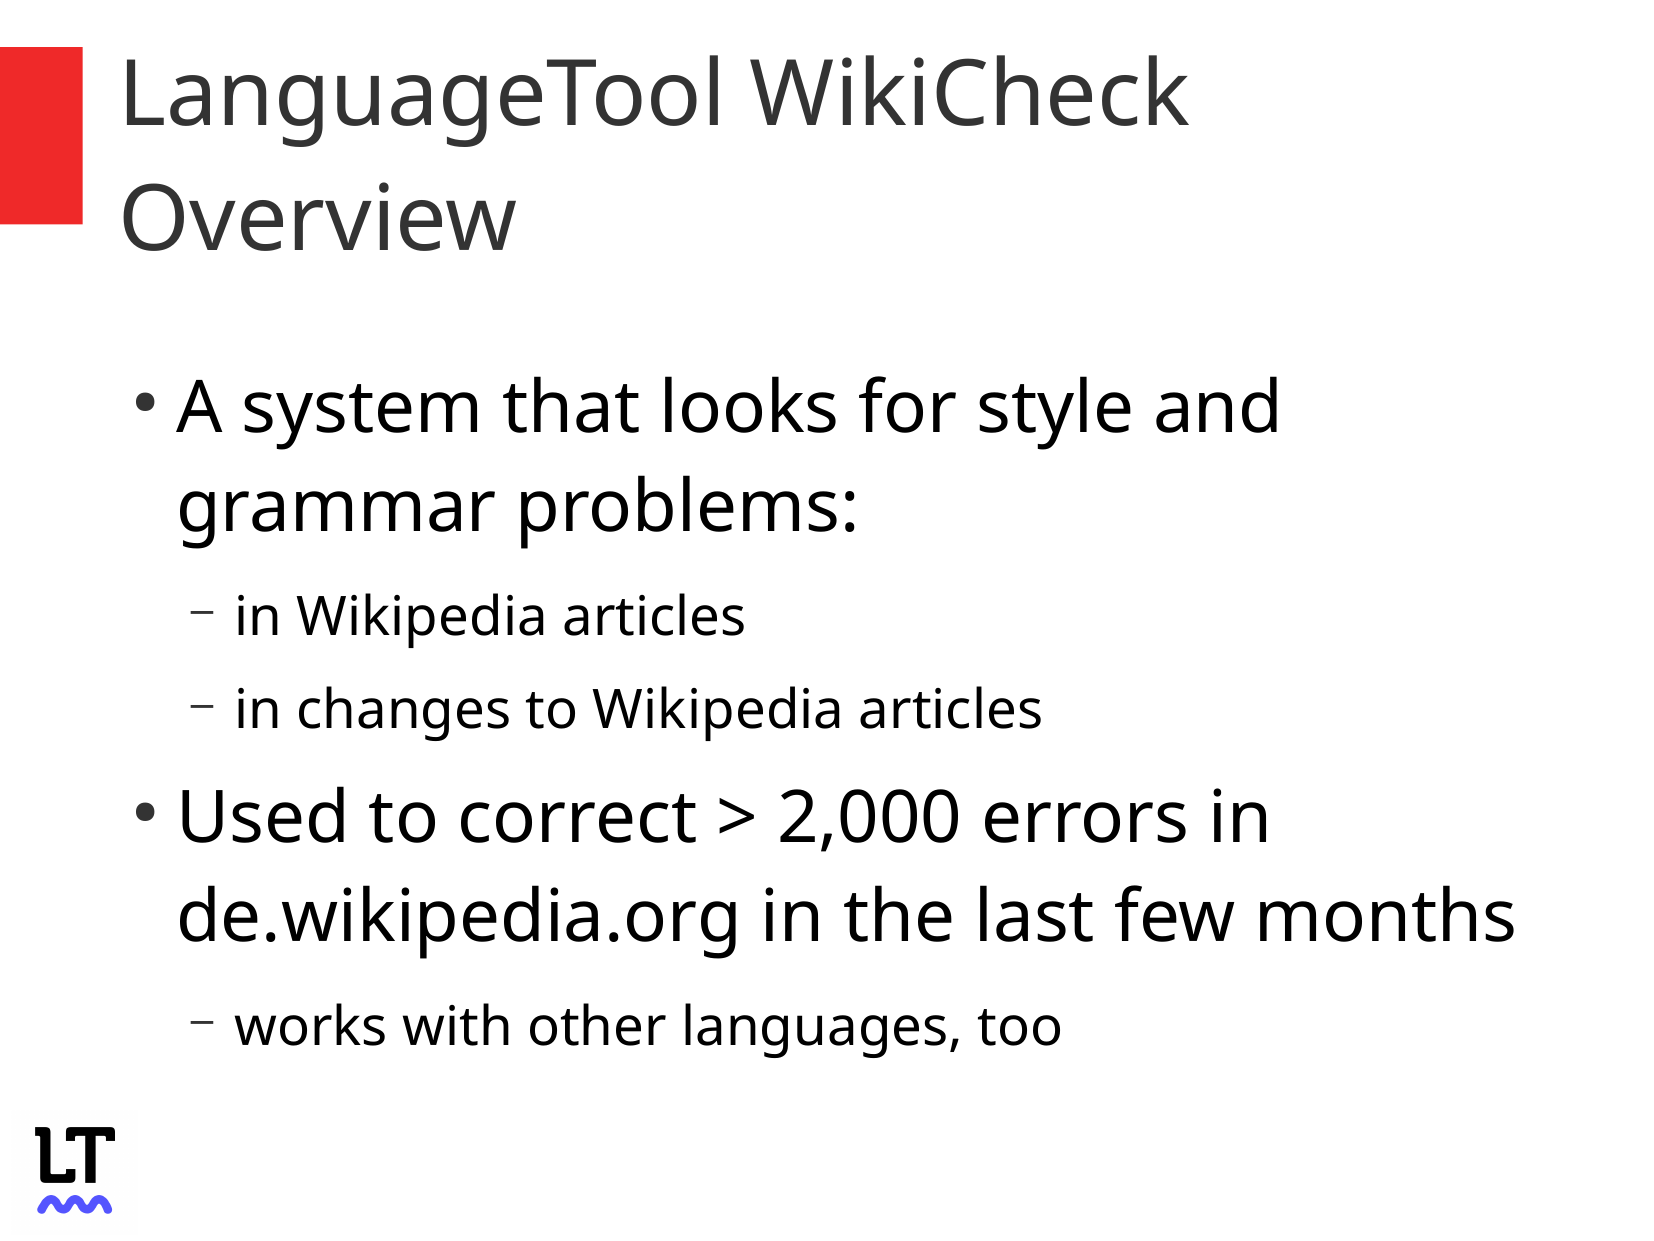

# LanguageTool WikiCheck Overview
A system that looks for style and grammar problems:
in Wikipedia articles
in changes to Wikipedia articles
Used to correct > 2,000 errors in de.wikipedia.org in the last few months
works with other languages, too